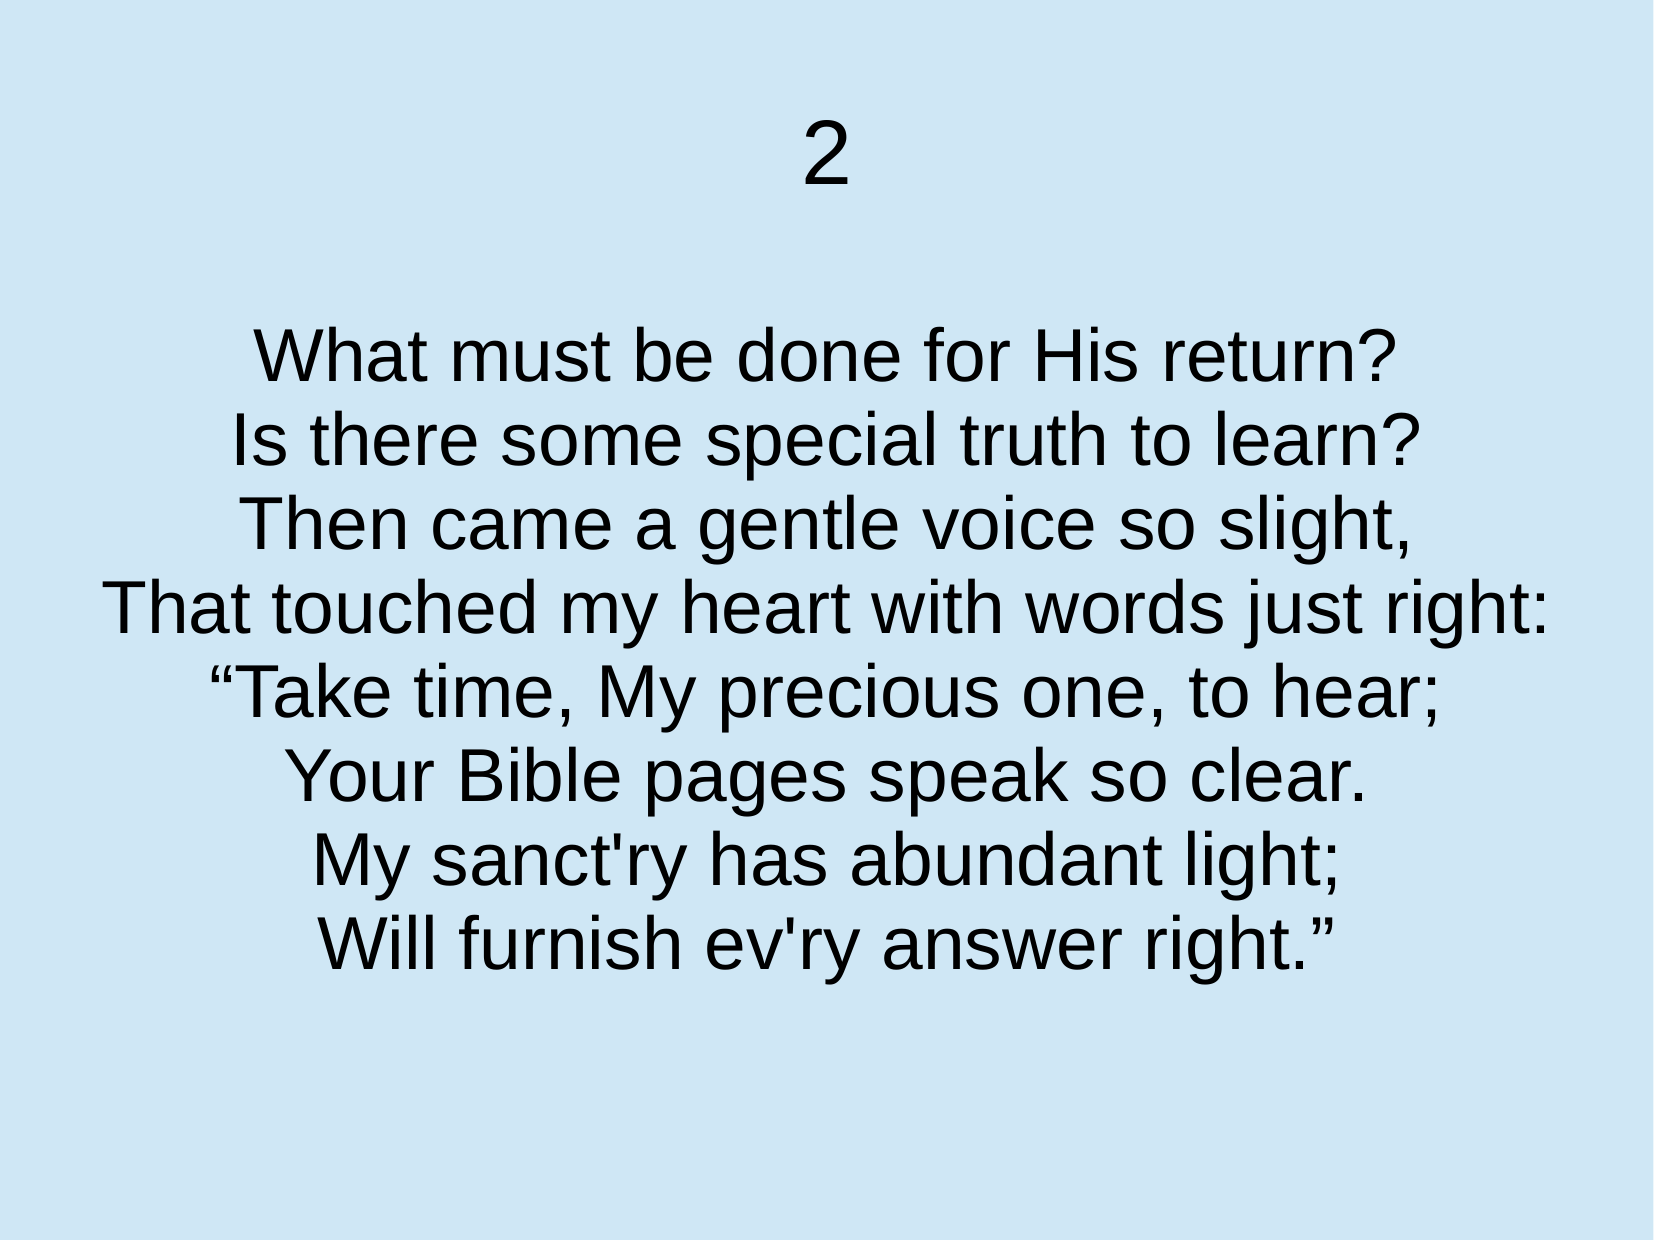

# 2
What must be done for His return?
Is there some special truth to learn?
Then came a gentle voice so slight,
That touched my heart with words just right:
“Take time, My precious one, to hear;
Your Bible pages speak so clear.
My sanct'ry has abundant light;
Will furnish ev'ry answer right.”